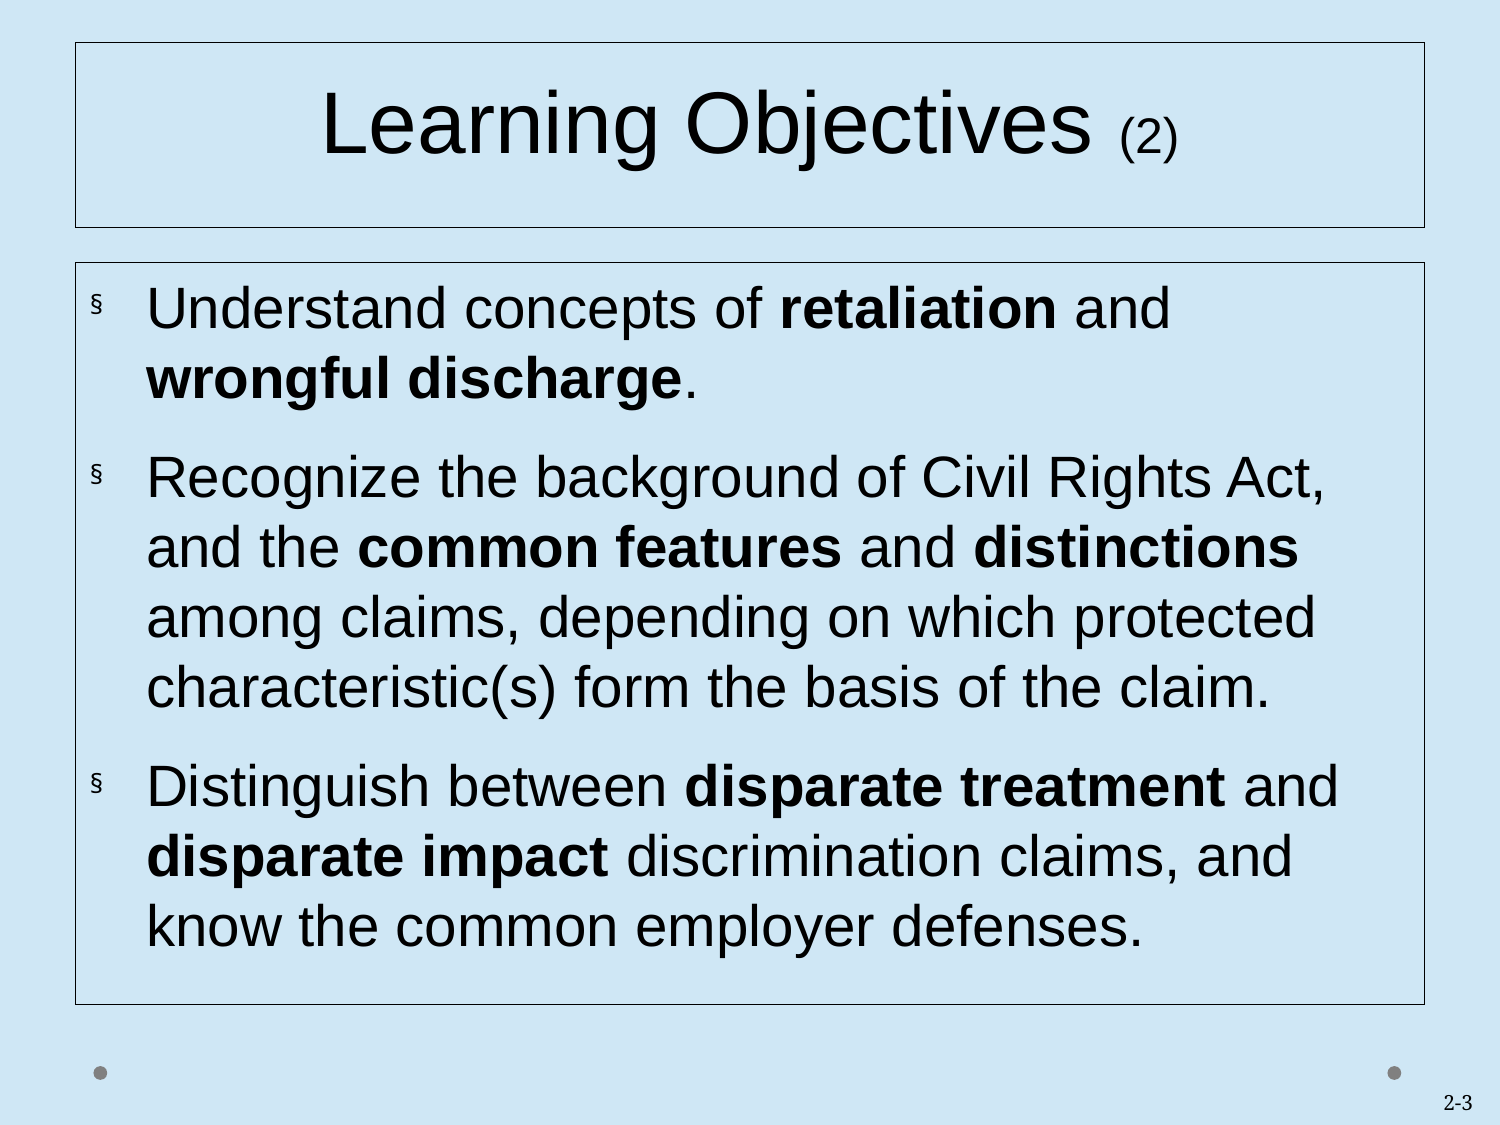

# Learning Objectives (2)
Understand concepts of retaliation and wrongful discharge.
Recognize the background of Civil Rights Act, and the common features and distinctions among claims, depending on which protected characteristic(s) form the basis of the claim.
Distinguish between disparate treatment and disparate impact discrimination claims, and know the common employer defenses.